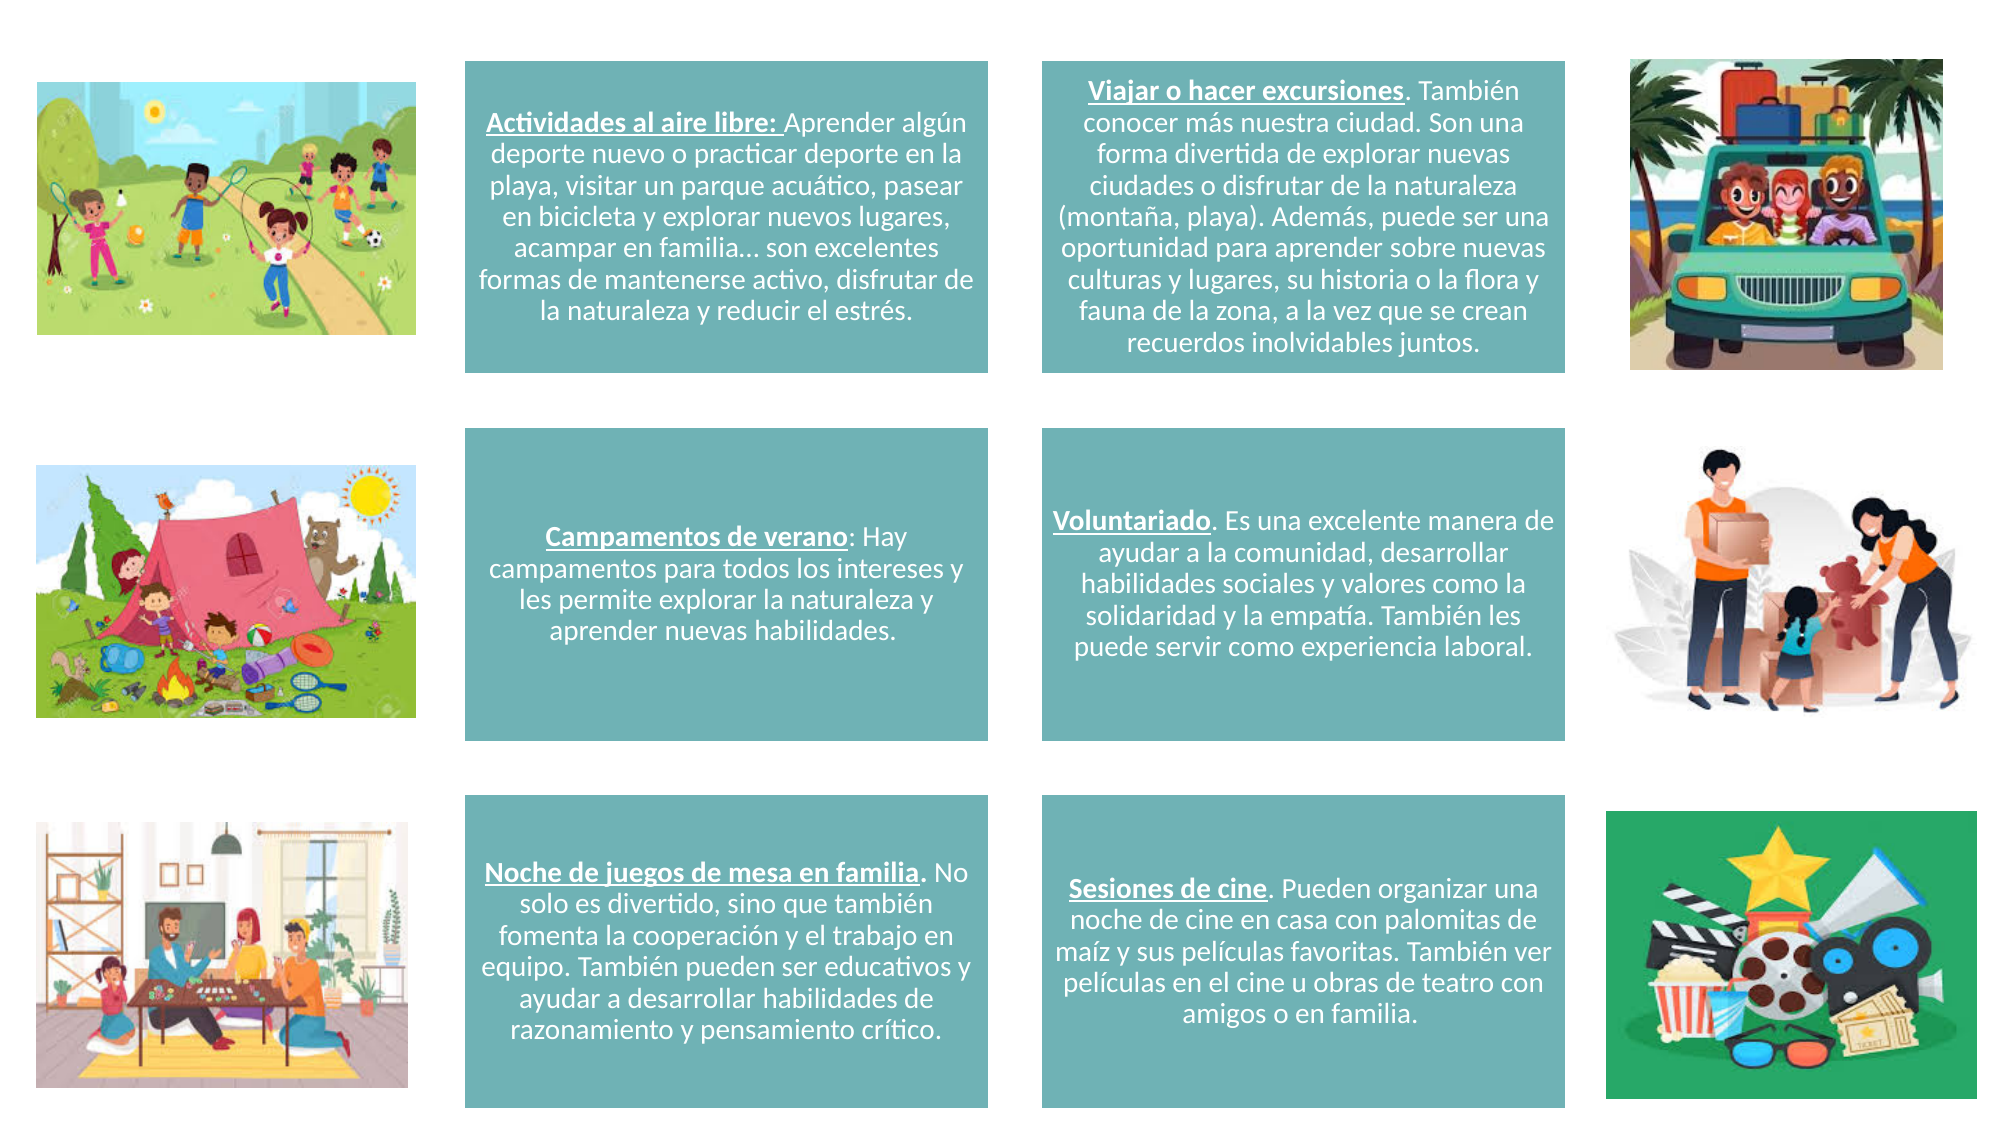

Actividades al aire libre: Aprender algún deporte nuevo o practicar deporte en la playa, visitar un parque acuático, pasear en bicicleta y explorar nuevos lugares, acampar en familia… son excelentes formas de mantenerse activo, disfrutar de la naturaleza y reducir el estrés.
Viajar o hacer excursiones. También conocer más nuestra ciudad. Son una forma divertida de explorar nuevas ciudades o disfrutar de la naturaleza (montaña, playa). Además, puede ser una oportunidad para aprender sobre nuevas culturas y lugares, su historia o la flora y fauna de la zona, a la vez que se crean recuerdos inolvidables juntos.
Campamentos de verano: Hay campamentos para todos los intereses y les permite explorar la naturaleza y aprender nuevas habilidades.
Voluntariado. Es una excelente manera de ayudar a la comunidad, desarrollar habilidades sociales y valores como la solidaridad y la empatía. También les puede servir como experiencia laboral.
Noche de juegos de mesa en familia. No solo es divertido, sino que también fomenta la cooperación y el trabajo en equipo. También pueden ser educativos y ayudar a desarrollar habilidades de razonamiento y pensamiento crítico.
Sesiones de cine. Pueden organizar una noche de cine en casa con palomitas de maíz y sus películas favoritas. También ver películas en el cine u obras de teatro con amigos o en familia.